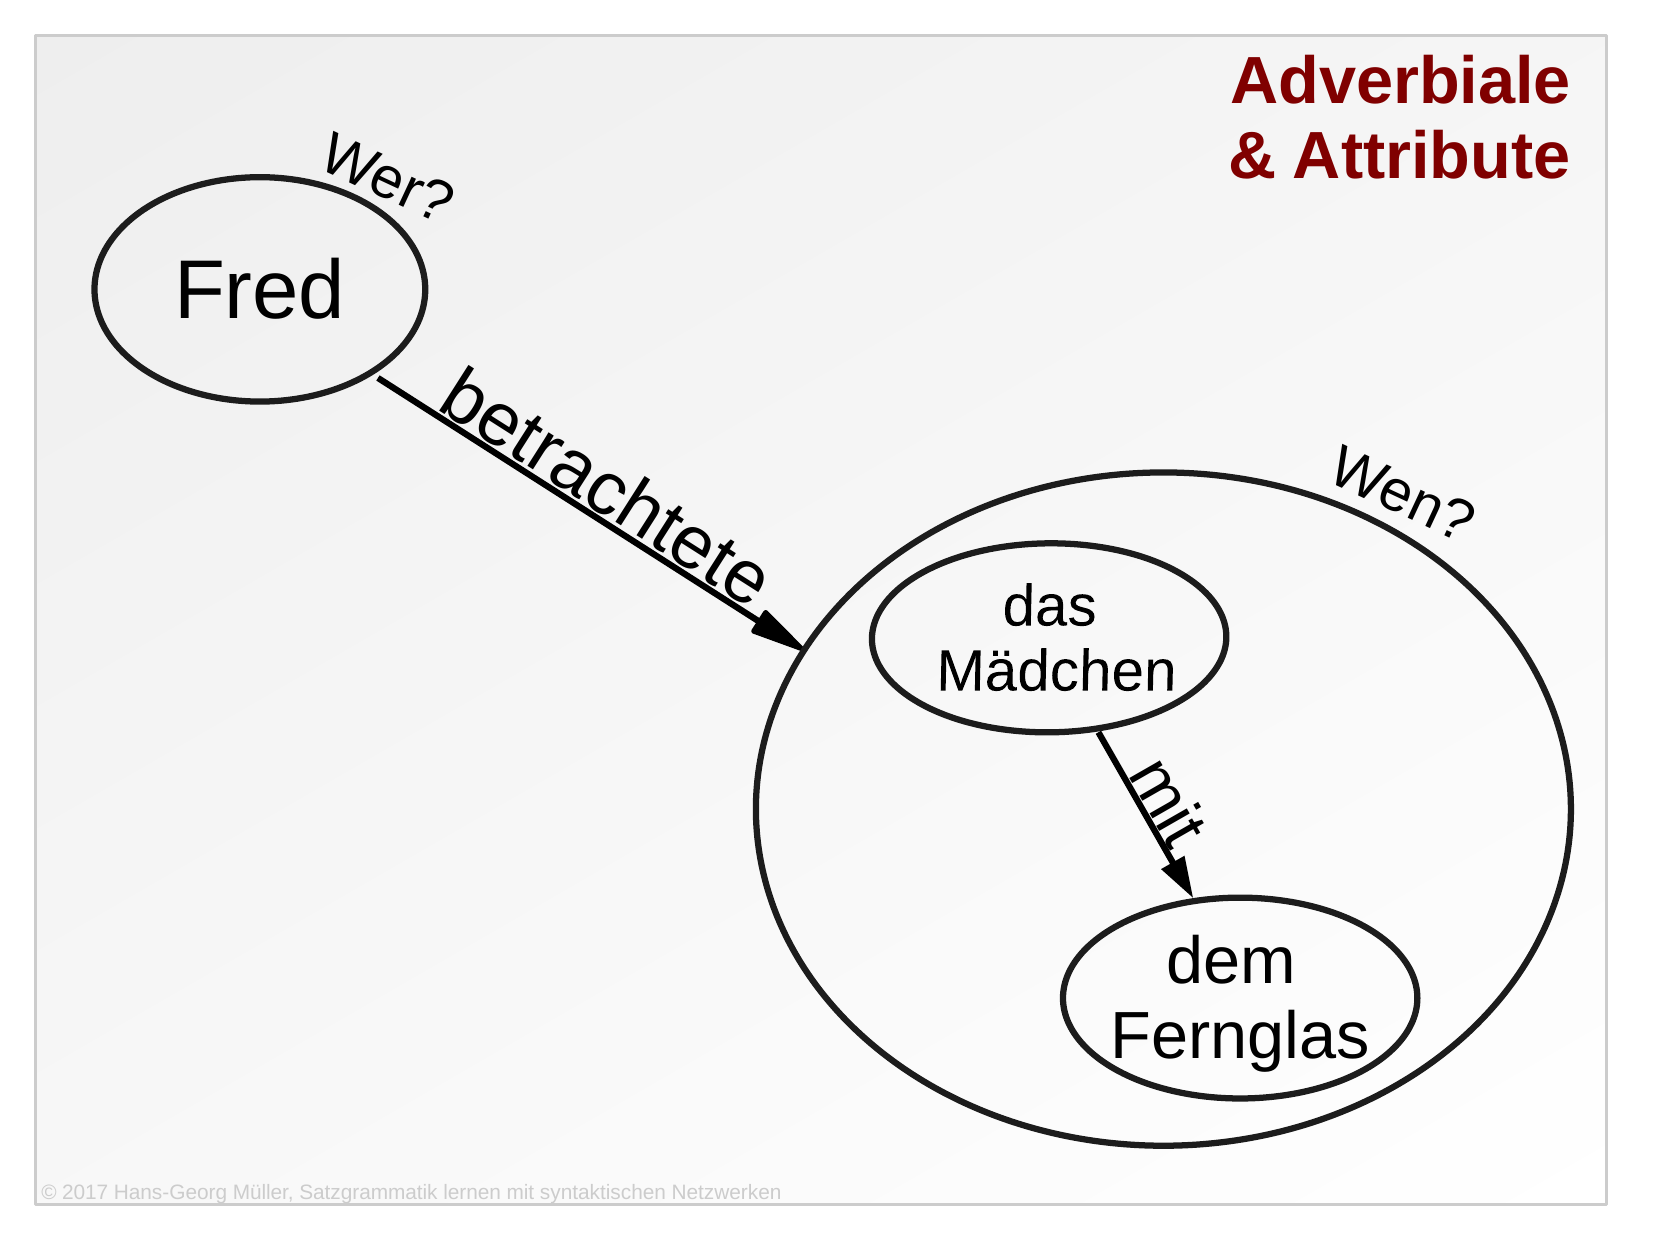

# Adverbiale & Attribute
Wer?
Fred
betrachtete
Wen?
das
 Mädchen
mit
dem
Fernglas